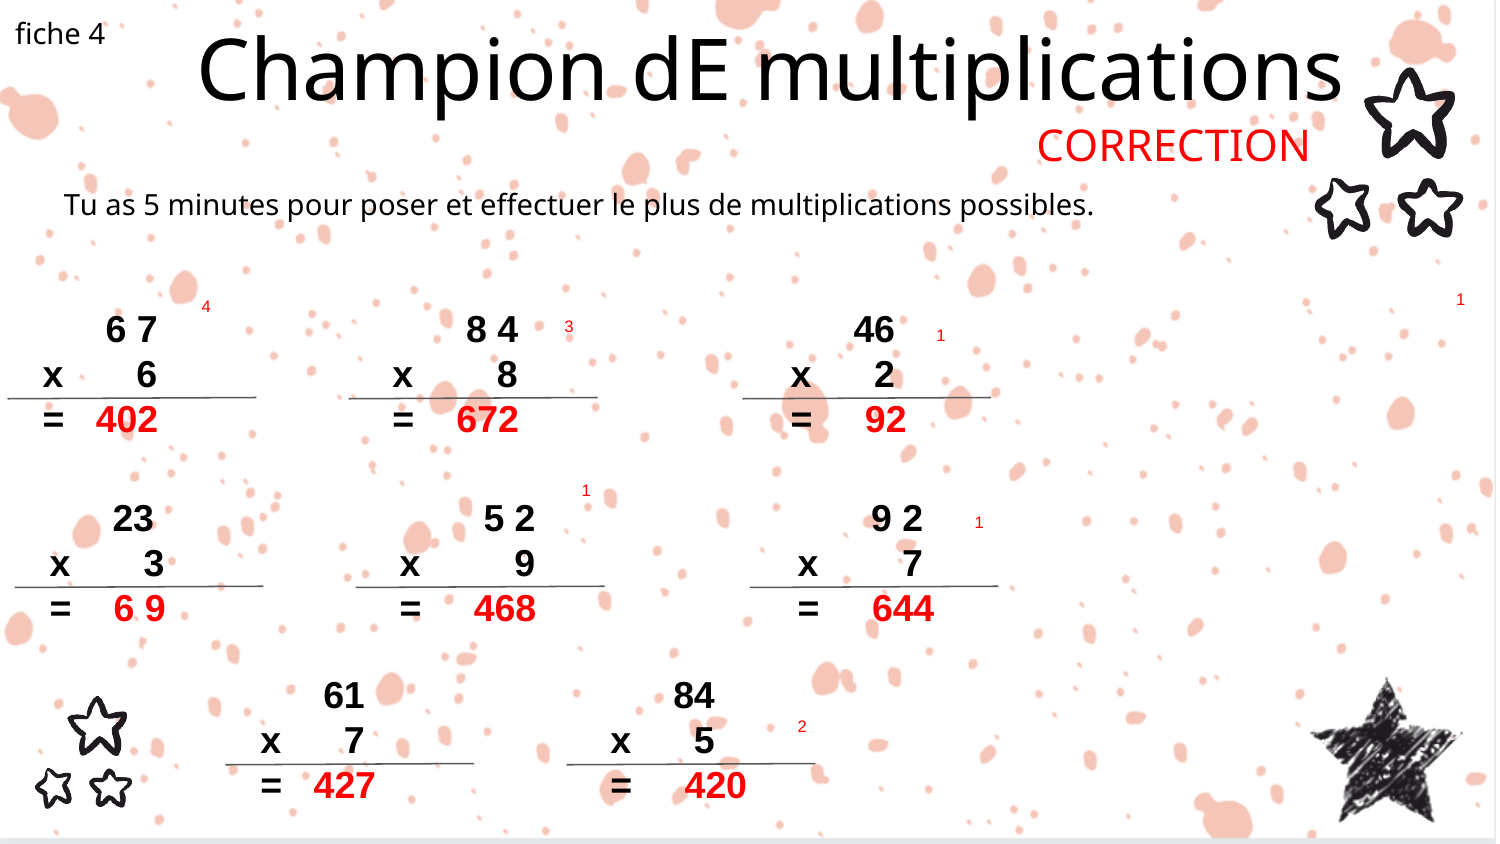

fiche 4
Champion dE multiplications
CORRECTION
Tu as 5 minutes pour poser et effectuer le plus de multiplications possibles.
1
4
 6 7
x 6
= 402
 8 4
x 8
= 672
 46
x 2
= 92
3
1
1
 23
x 3
= 6 9
 5 2
x 9
= 468
 9 2
x 7
= 644
1
 61
x 7
= 427
 84
x 5
= 420
2